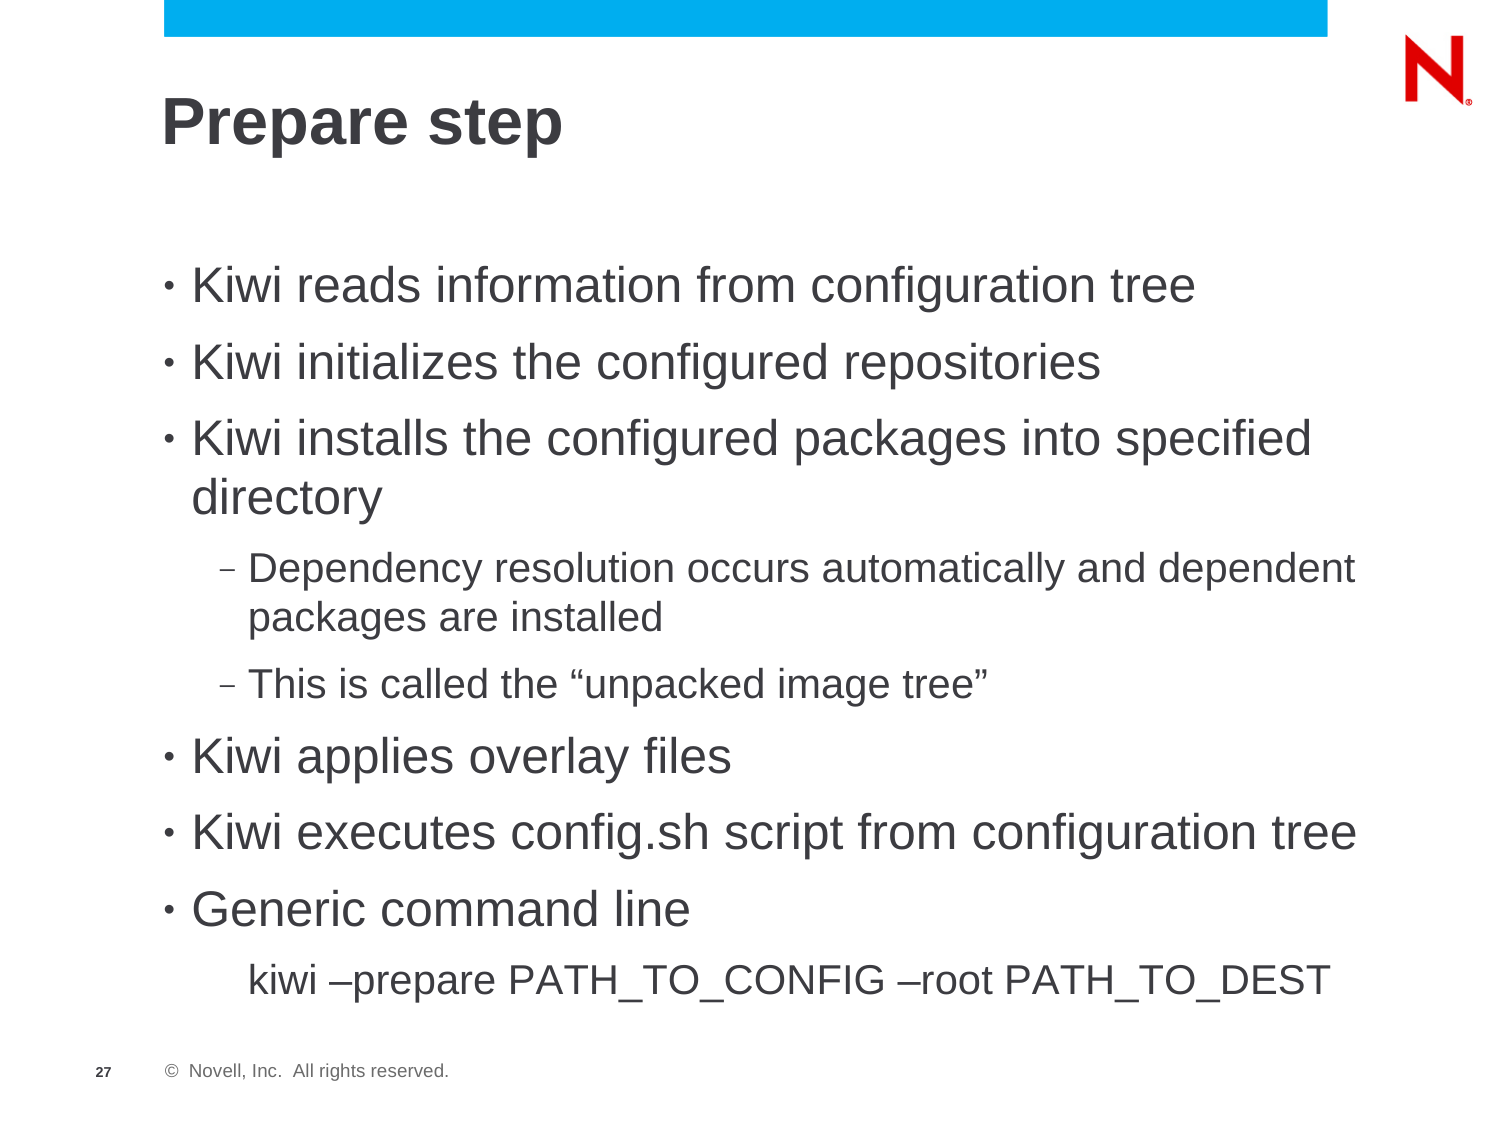

# Prepare step
Kiwi reads information from configuration tree
Kiwi initializes the configured repositories
Kiwi installs the configured packages into specified directory
Dependency resolution occurs automatically and dependent packages are installed
This is called the “unpacked image tree”
Kiwi applies overlay files
Kiwi executes config.sh script from configuration tree
Generic command line
kiwi –prepare PATH_TO_CONFIG –root PATH_TO_DEST